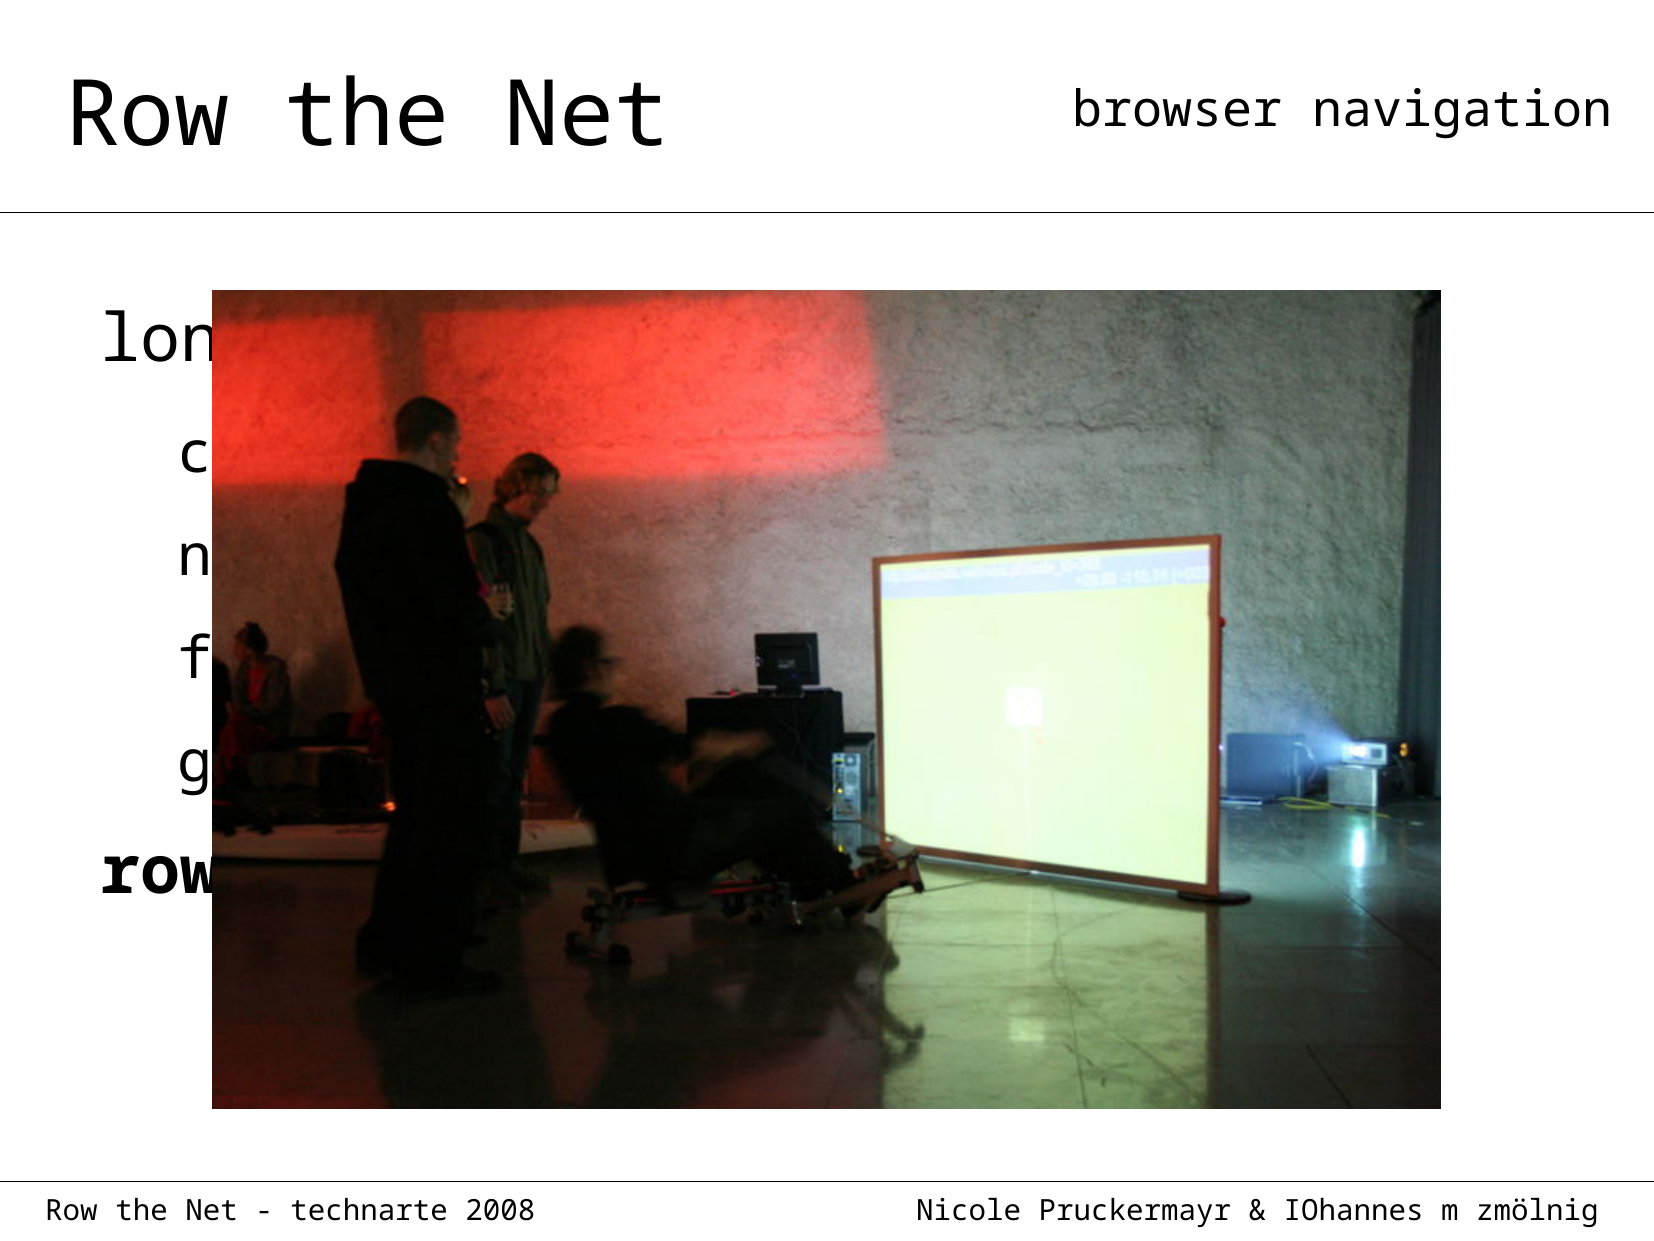

# browser navigation
long distances between pages
cross the Atlantic
navigation on „empty screen“
flat world
great circle navigation
row, row, row!